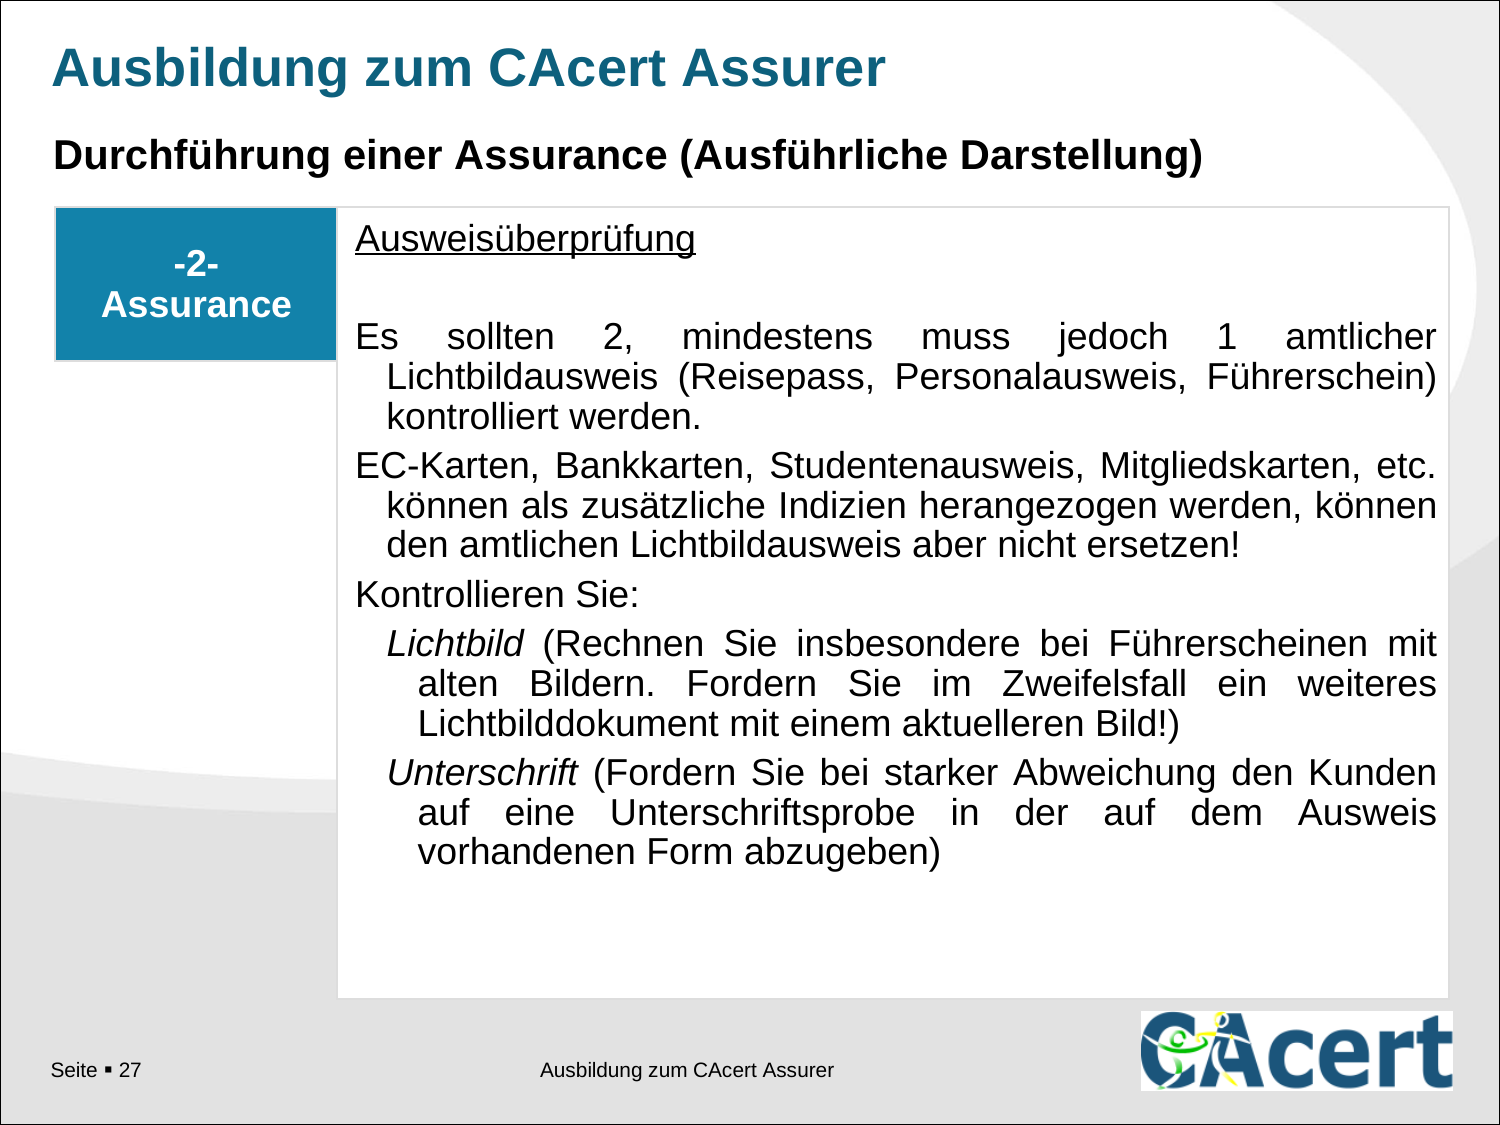

# Ausbildung zum CAcert Assurer
Durchführung einer Assurance (Ausführliche Darstellung)
-2-
Assurance
Ausweisüberprüfung
Es sollten 2, mindestens muss jedoch 1 amtlicher Lichtbildausweis (Reisepass, Personalausweis, Führerschein) kontrolliert werden.
EC-Karten, Bankkarten, Studentenausweis, Mitgliedskarten, etc. können als zusätzliche Indizien herangezogen werden, können den amtlichen Lichtbildausweis aber nicht ersetzen!
Kontrollieren Sie:
Lichtbild (Rechnen Sie insbesondere bei Führerscheinen mit alten Bildern. Fordern Sie im Zweifelsfall ein weiteres Lichtbilddokument mit einem aktuelleren Bild!)
Unterschrift (Fordern Sie bei starker Abweichung den Kunden auf eine Unterschriftsprobe in der auf dem Ausweis vorhandenen Form abzugeben)
Ausbildung zum CAcert Assurer